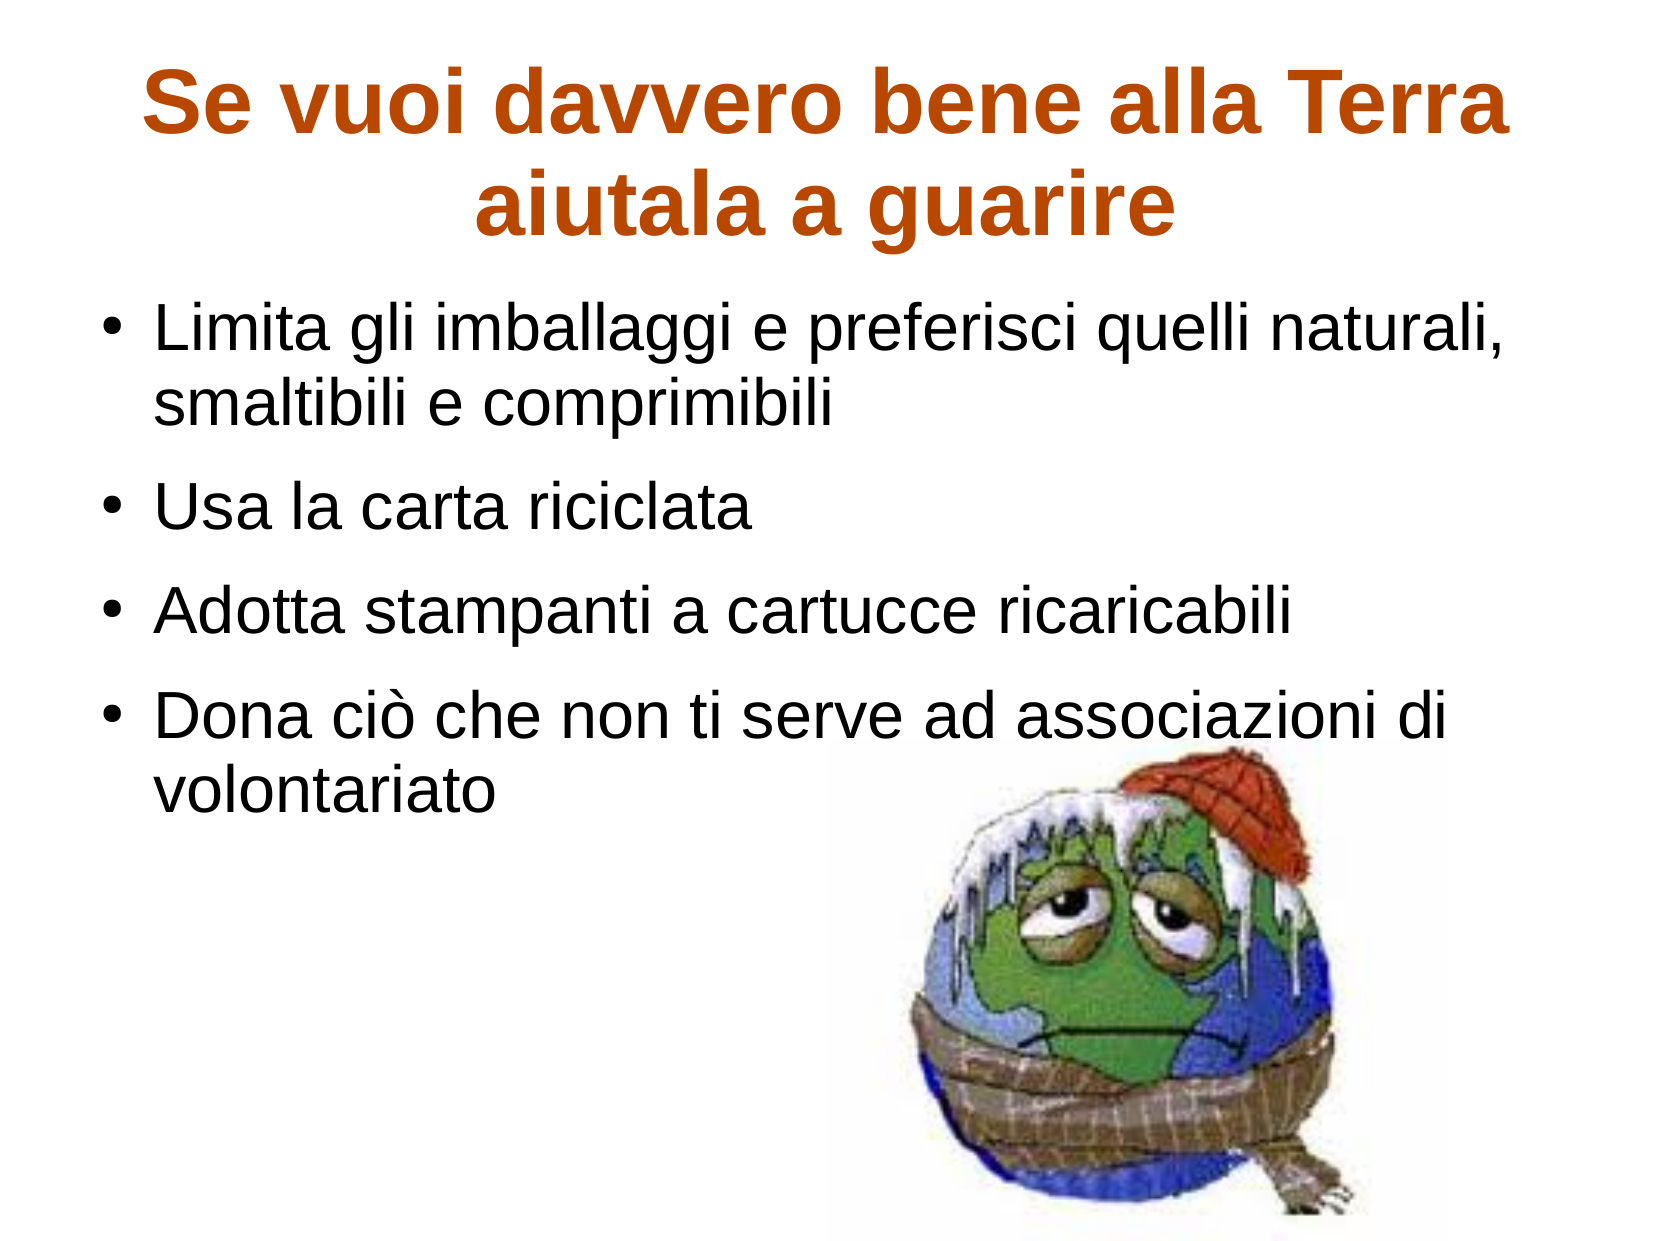

# Se vuoi davvero bene alla Terra aiutala a guarire
Limita gli imballaggi e preferisci quelli naturali, smaltibili e comprimibili
Usa la carta riciclata
Adotta stampanti a cartucce ricaricabili
Dona ciò che non ti serve ad associazioni di volontariato